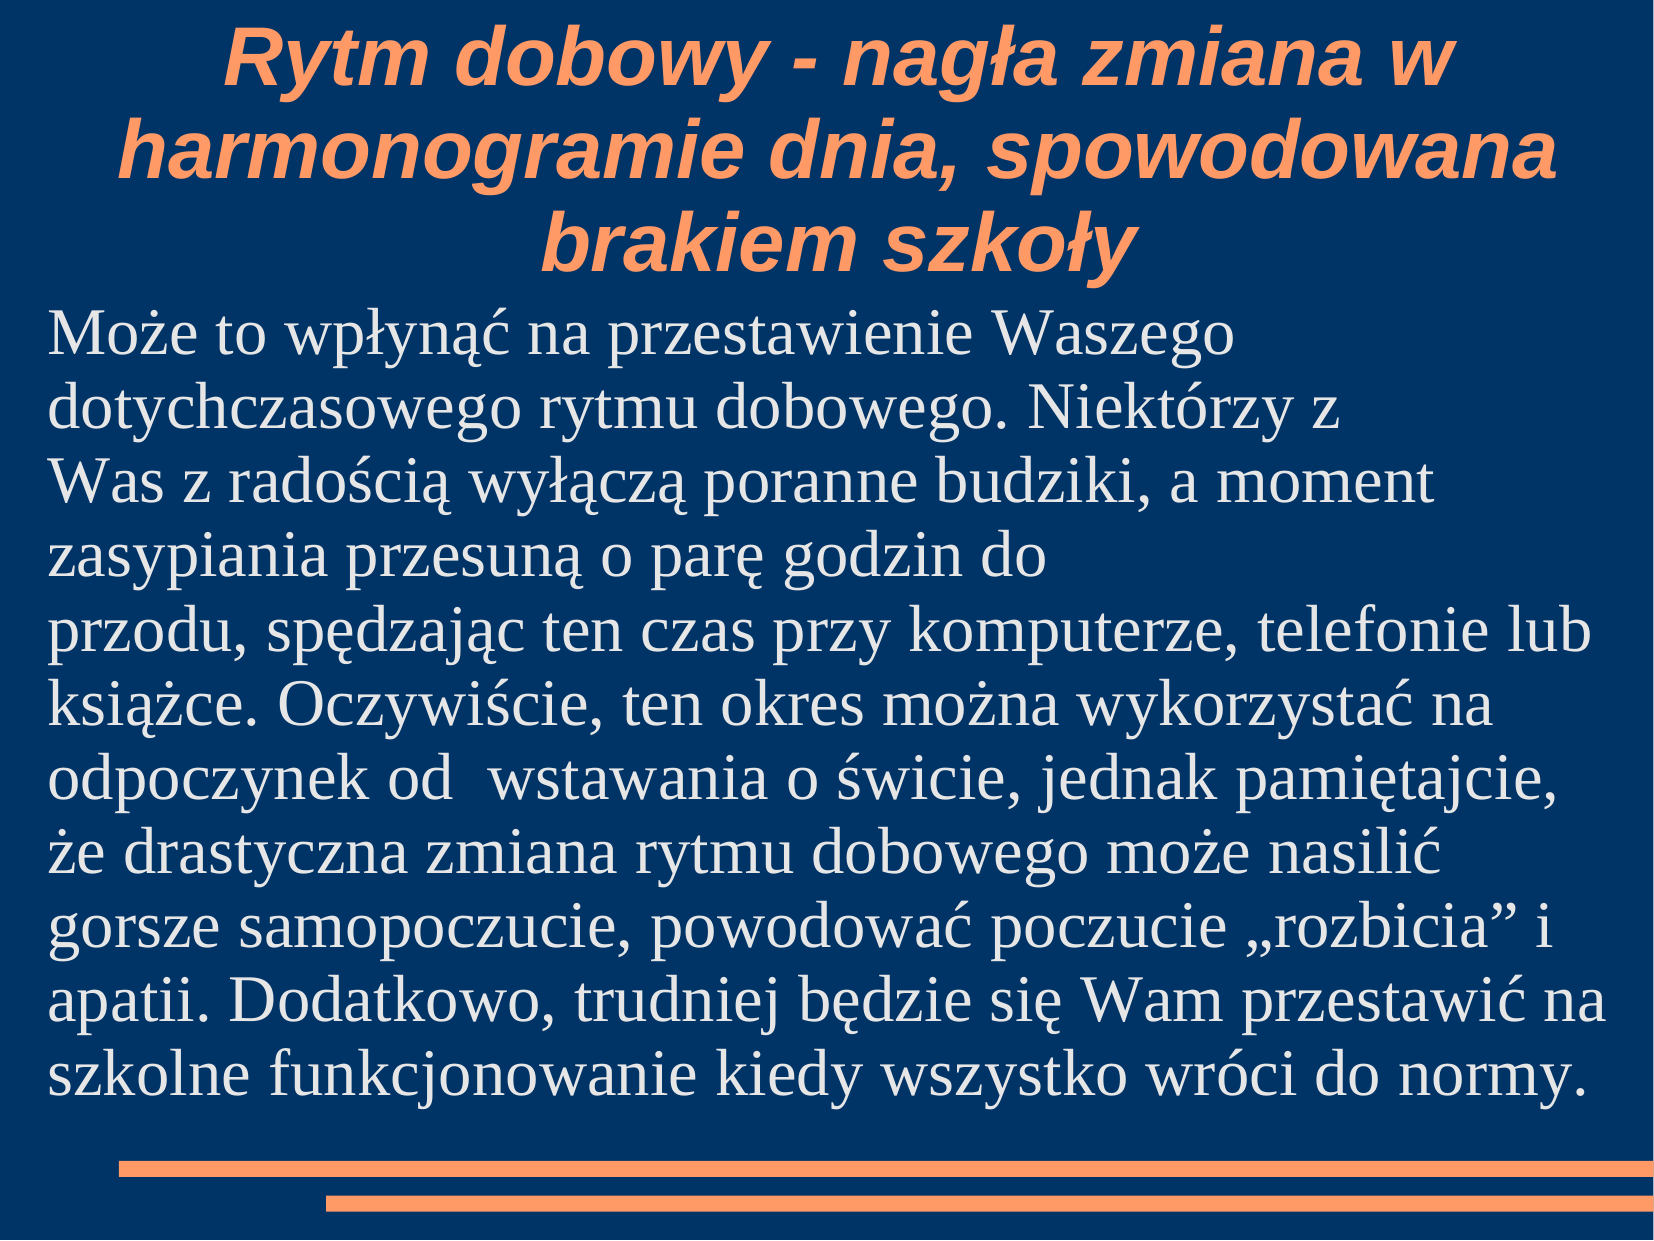

# Rytm dobowy - nagła zmiana w harmonogramie dnia, spowodowana brakiem szkoły
Może to wpłynąć na przestawienie Waszego dotychczasowego rytmu dobowego. Niektórzy z
Was z radością wyłączą poranne budziki, a moment zasypiania przesuną o parę godzin do
przodu, spędzając ten czas przy komputerze, telefonie lub książce. Oczywiście, ten okres można wykorzystać na odpoczynek od wstawania o świcie, jednak pamiętajcie, że drastyczna zmiana rytmu dobowego może nasilić gorsze samopoczucie, powodować poczucie „rozbicia” i apatii. Dodatkowo, trudniej będzie się Wam przestawić na szkolne funkcjonowanie kiedy wszystko wróci do normy.